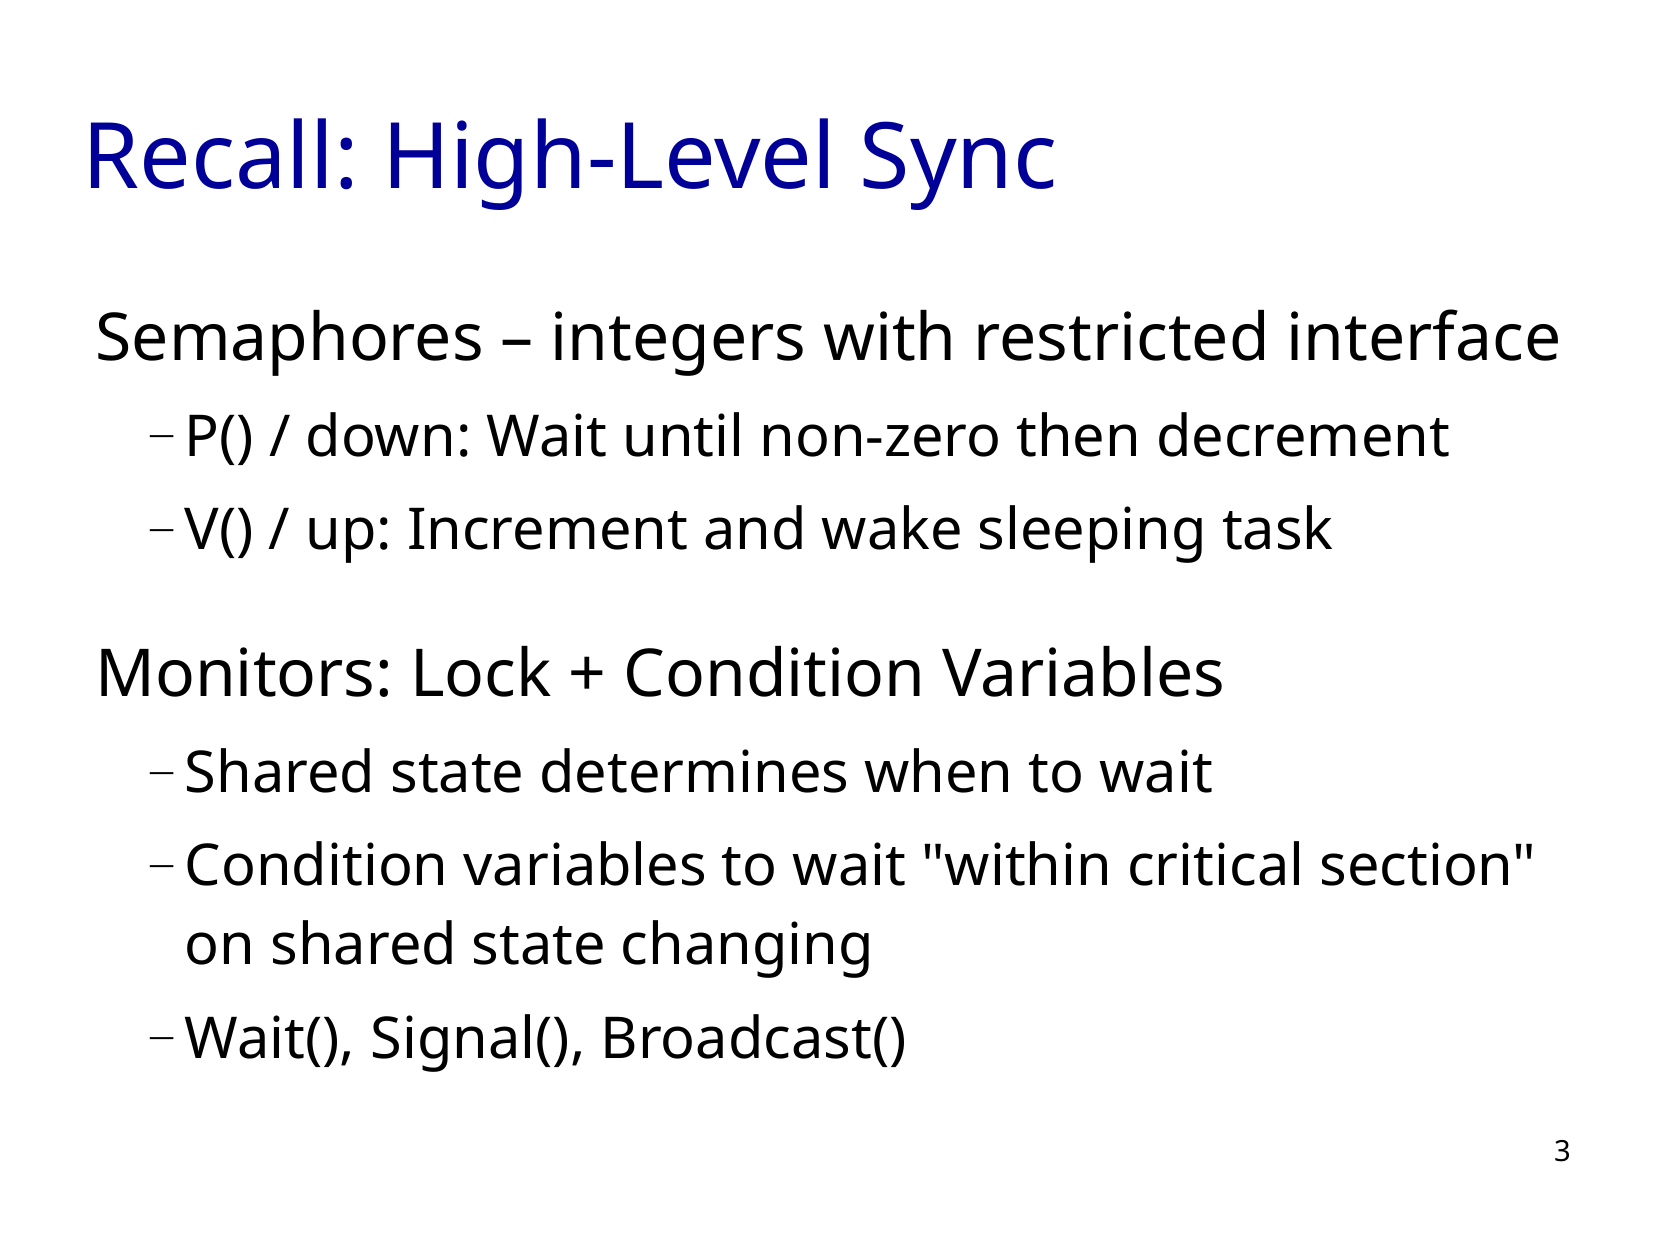

# Recall: High-Level Sync
Semaphores – integers with restricted interface
P() / down: Wait until non-zero then decrement
V() / up: Increment and wake sleeping task
Monitors: Lock + Condition Variables
Shared state determines when to wait
Condition variables to wait "within critical section" on shared state changing
Wait(), Signal(), Broadcast()
3